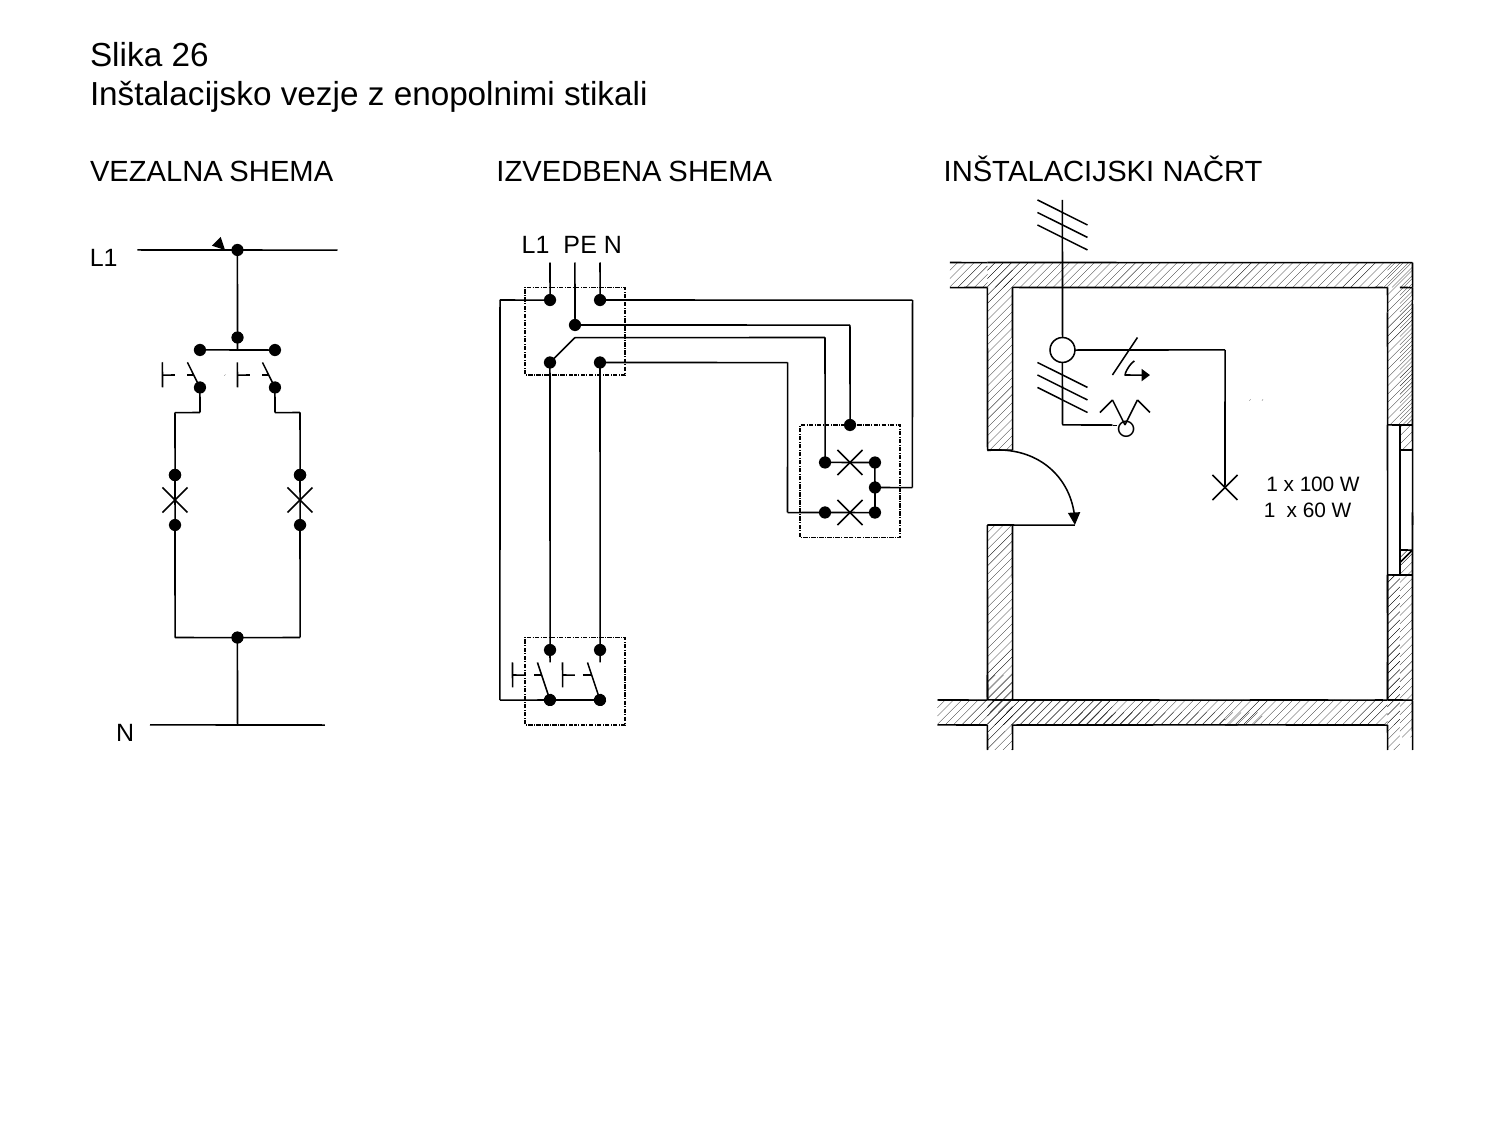

# Slika 26 Inštalacijsko vezje z enopolnimi stikali VEZALNA SHEMA IZVEDBENA SHEMA INŠTALACIJSKI NAČRT
 L1 PE N
L1
○
 1 x 100 W
 1 x 60 W
N